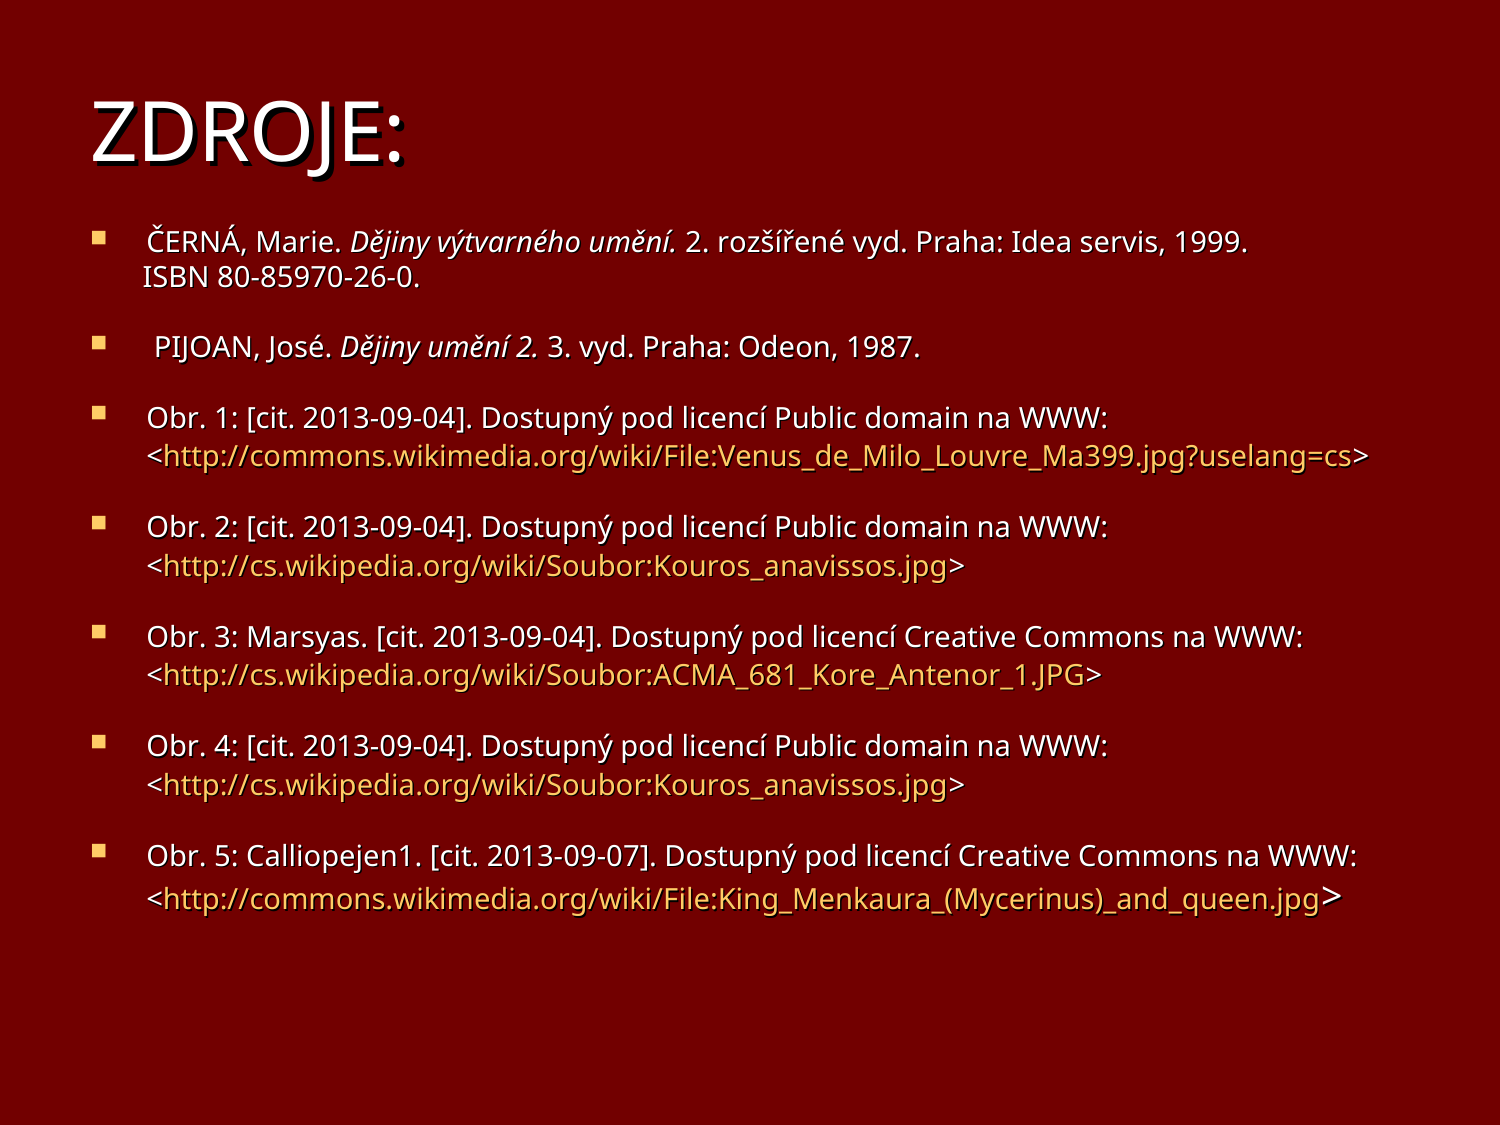

# ZDROJE:
ČERNÁ, Marie. Dějiny výtvarného umění. 2. rozšířené vyd. Praha: Idea servis, 1999.
 ISBN 80-85970-26-0.
 PIJOAN, José. Dějiny umění 2. 3. vyd. Praha: Odeon, 1987.
Obr. 1: [cit. 2013-09-04]. Dostupný pod licencí Public domain na WWW:
	<http://commons.wikimedia.org/wiki/File:Venus_de_Milo_Louvre_Ma399.jpg?uselang=cs>
Obr. 2: [cit. 2013-09-04]. Dostupný pod licencí Public domain na WWW:
	<http://cs.wikipedia.org/wiki/Soubor:Kouros_anavissos.jpg>
Obr. 3: Marsyas. [cit. 2013-09-04]. Dostupný pod licencí Creative Commons na WWW:
	<http://cs.wikipedia.org/wiki/Soubor:ACMA_681_Kore_Antenor_1.JPG>
Obr. 4: [cit. 2013-09-04]. Dostupný pod licencí Public domain na WWW:
	<http://cs.wikipedia.org/wiki/Soubor:Kouros_anavissos.jpg>
Obr. 5: Calliopejen1. [cit. 2013-09-07]. Dostupný pod licencí Creative Commons na WWW:
	<http://commons.wikimedia.org/wiki/File:King_Menkaura_(Mycerinus)_and_queen.jpg>